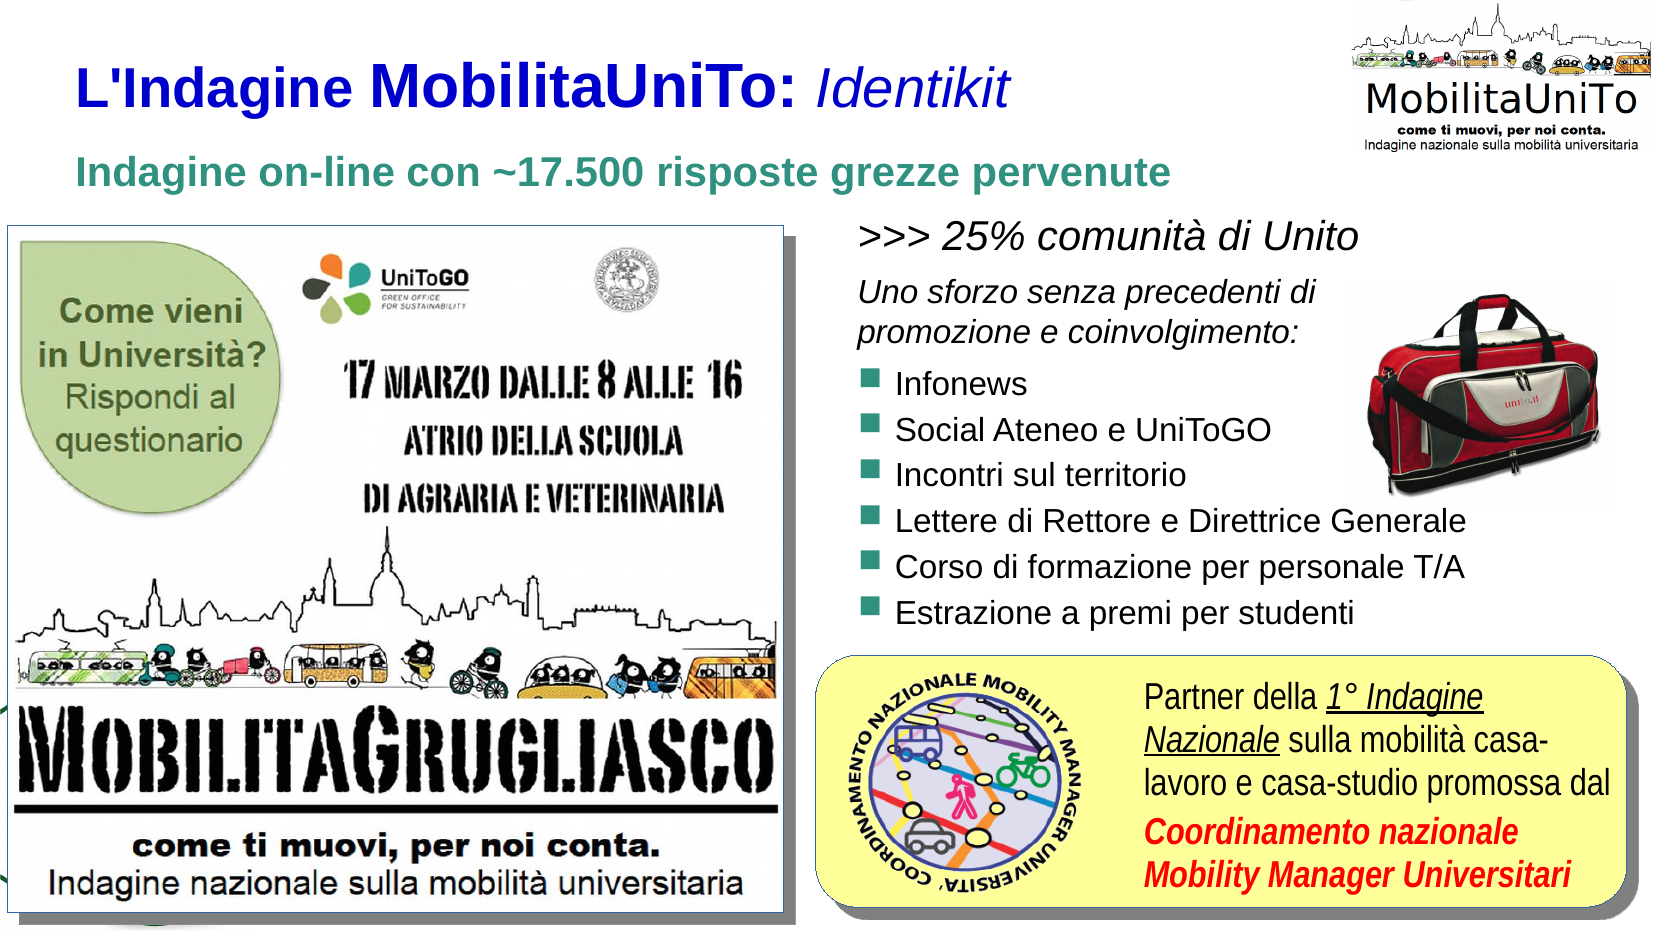

# L'Indagine MobilitaUniTo: Identikit
Indagine on-line con ~17.500 risposte grezze pervenute
>>> 25% comunità di Unito
Uno sforzo senza precedenti di promozione e coinvolgimento:
Infonews
Social Ateneo e UniToGO
Incontri sul territorio
Lettere di Rettore e Direttrice Generale
Corso di formazione per personale T/A
Estrazione a premi per studenti
Partner della 1° Indagine Nazionale sulla mobilità casa-lavoro e casa-studio promossa dal
Coordinamento nazionale Mobility Manager Universitari